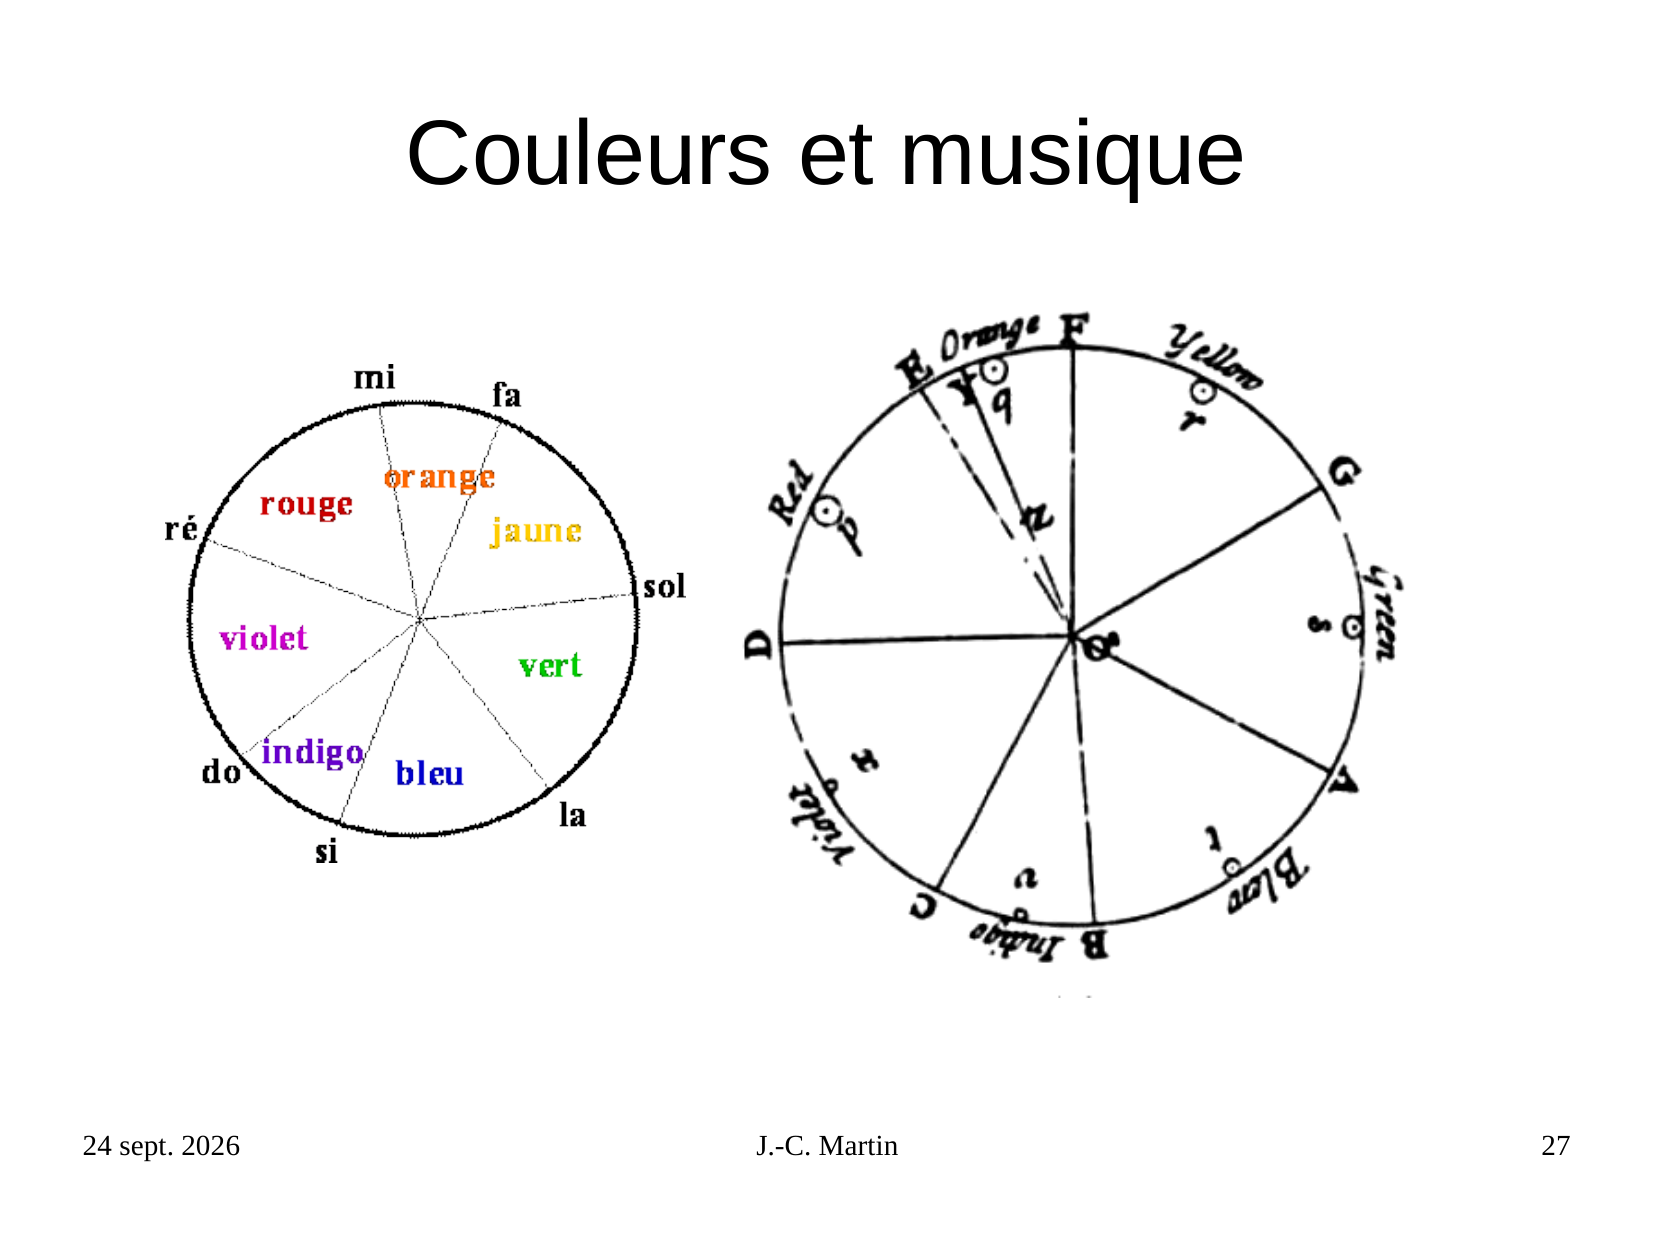

# Couleurs et musique
J.-C. Martin
27